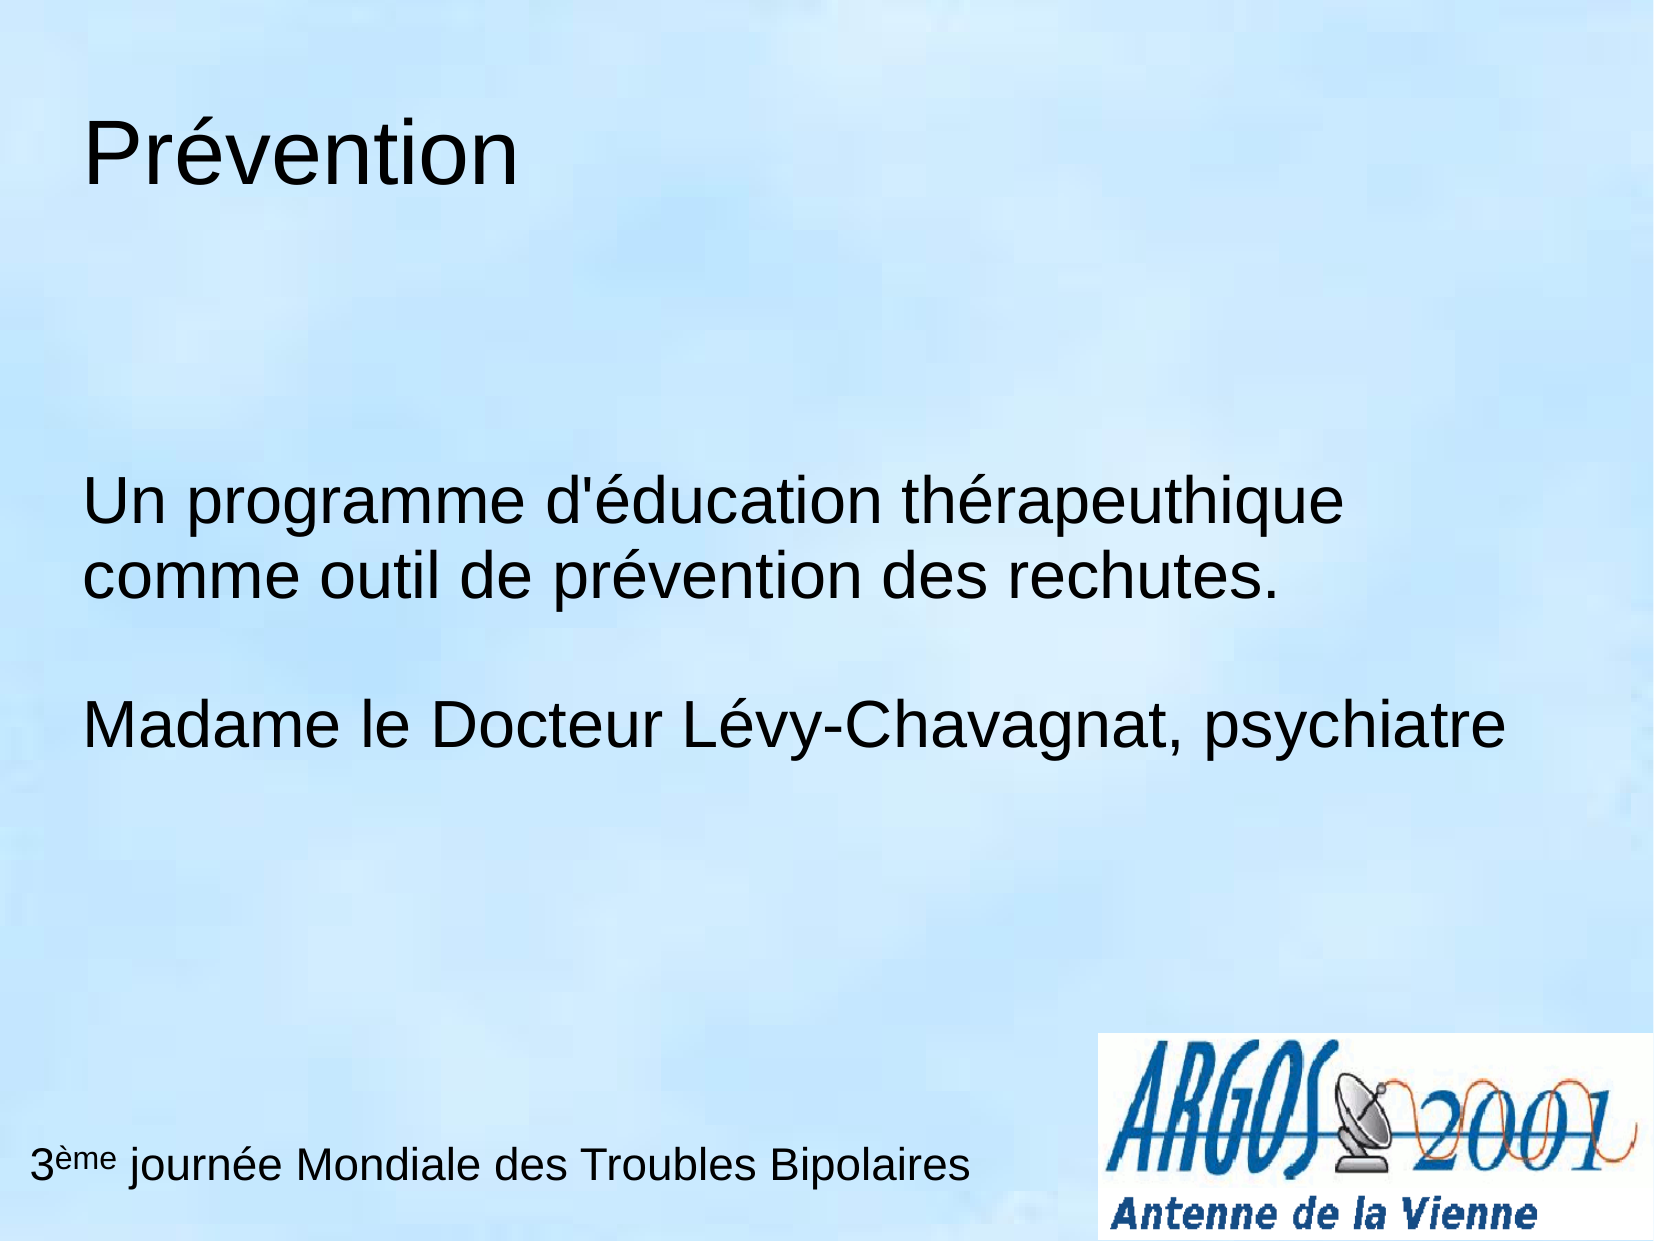

# Prévention
Un programme d'éducation thérapeuthique comme outil de prévention des rechutes.
Madame le Docteur Lévy-Chavagnat, psychiatre
3ème journée Mondiale des Troubles Bipolaires